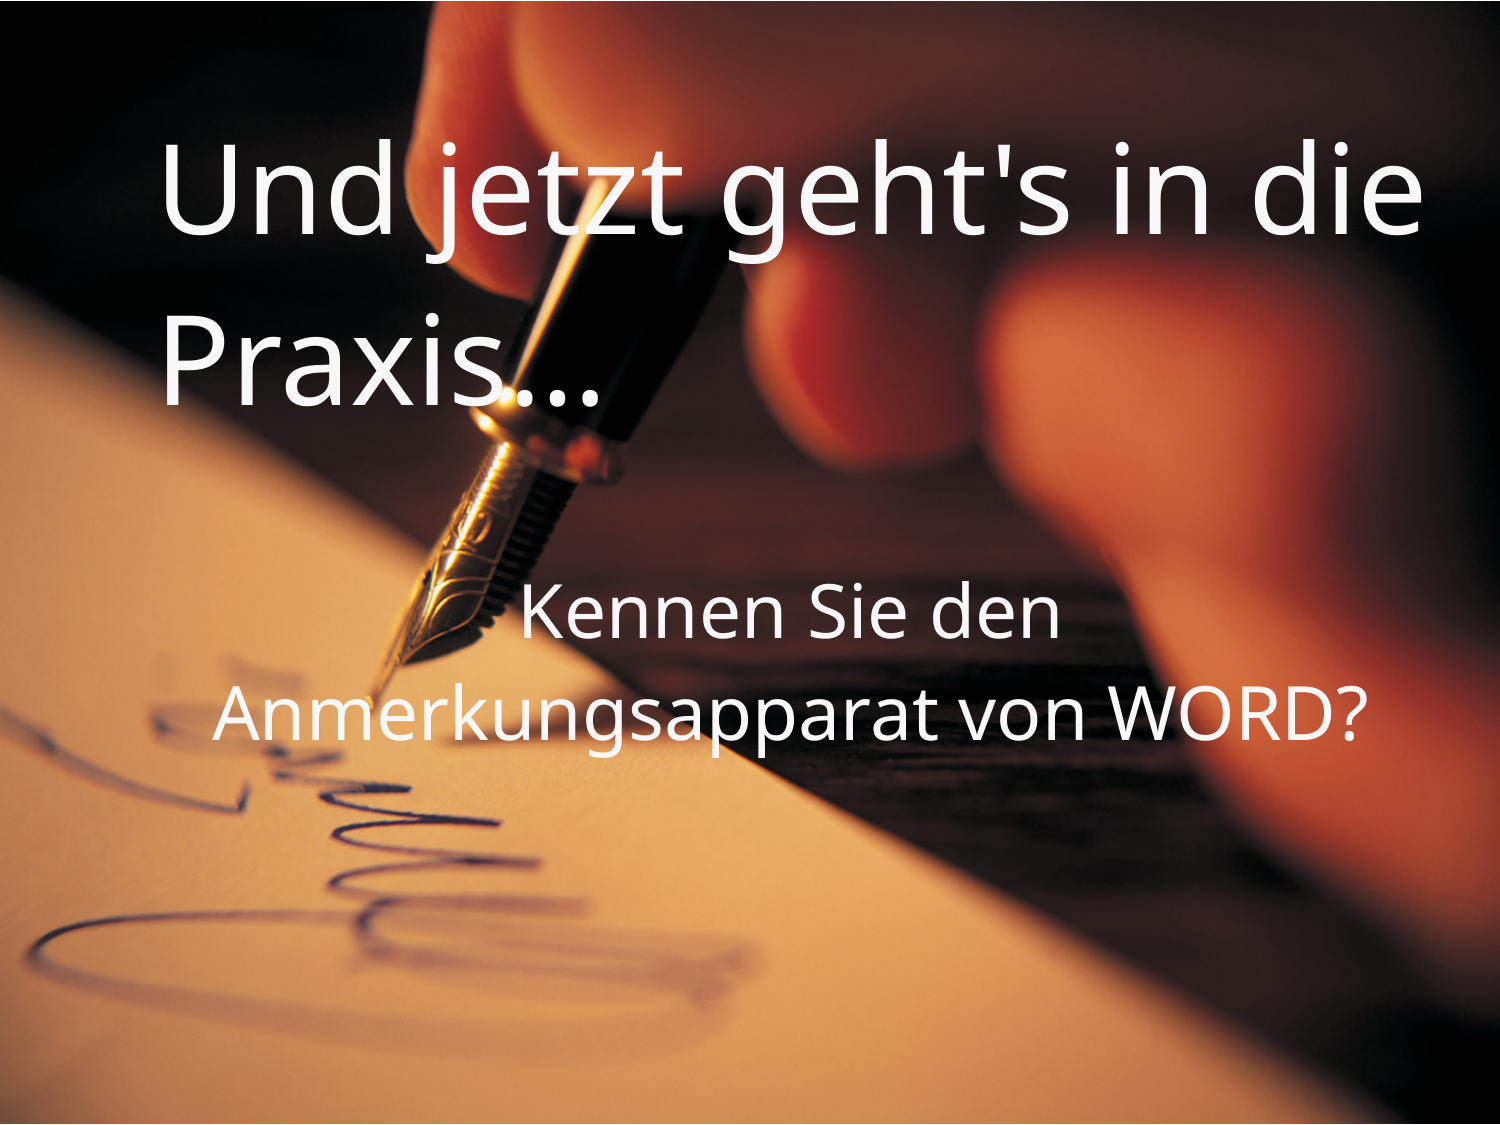

Und jetzt geht's in die Praxis…
Kennen Sie den Anmerkungsapparat von WORD?